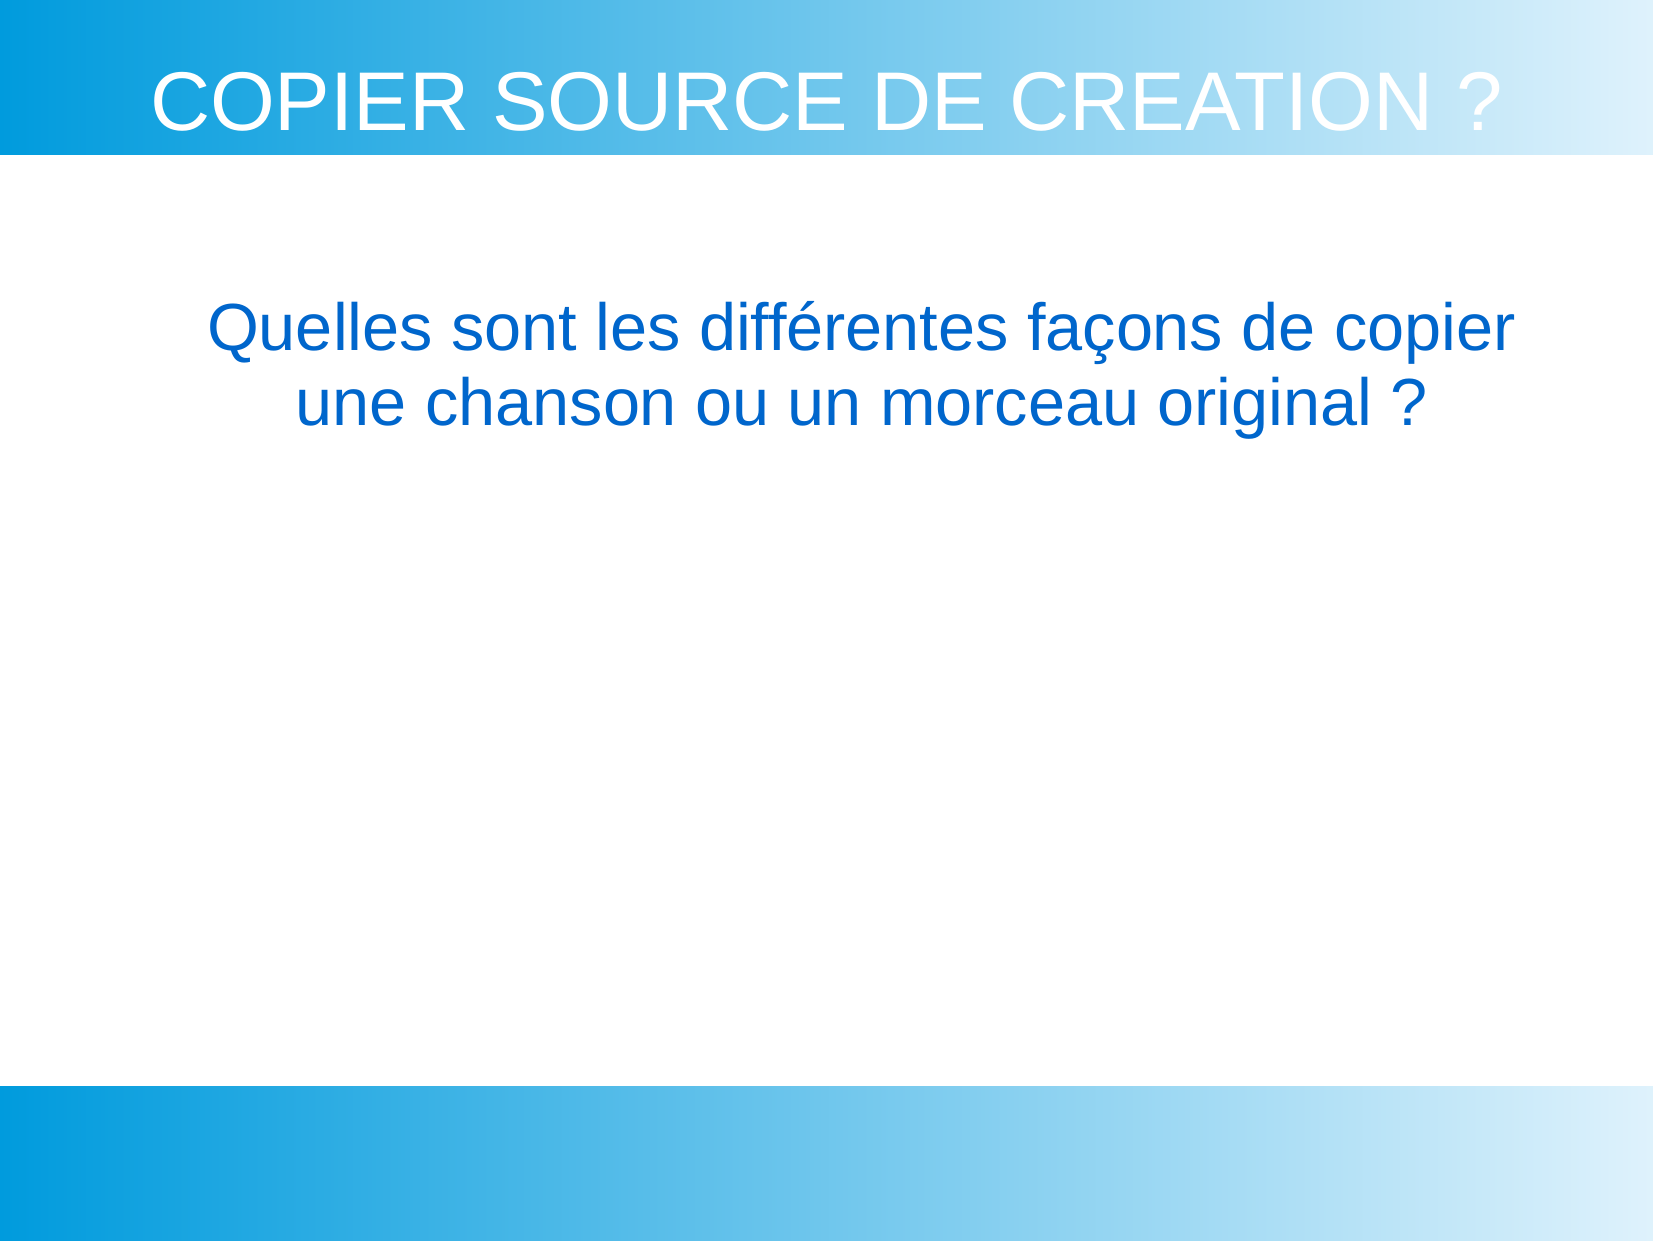

# COPIER SOURCE DE CREATION ?
Quelles sont les différentes façons de copier une chanson ou un morceau original ?